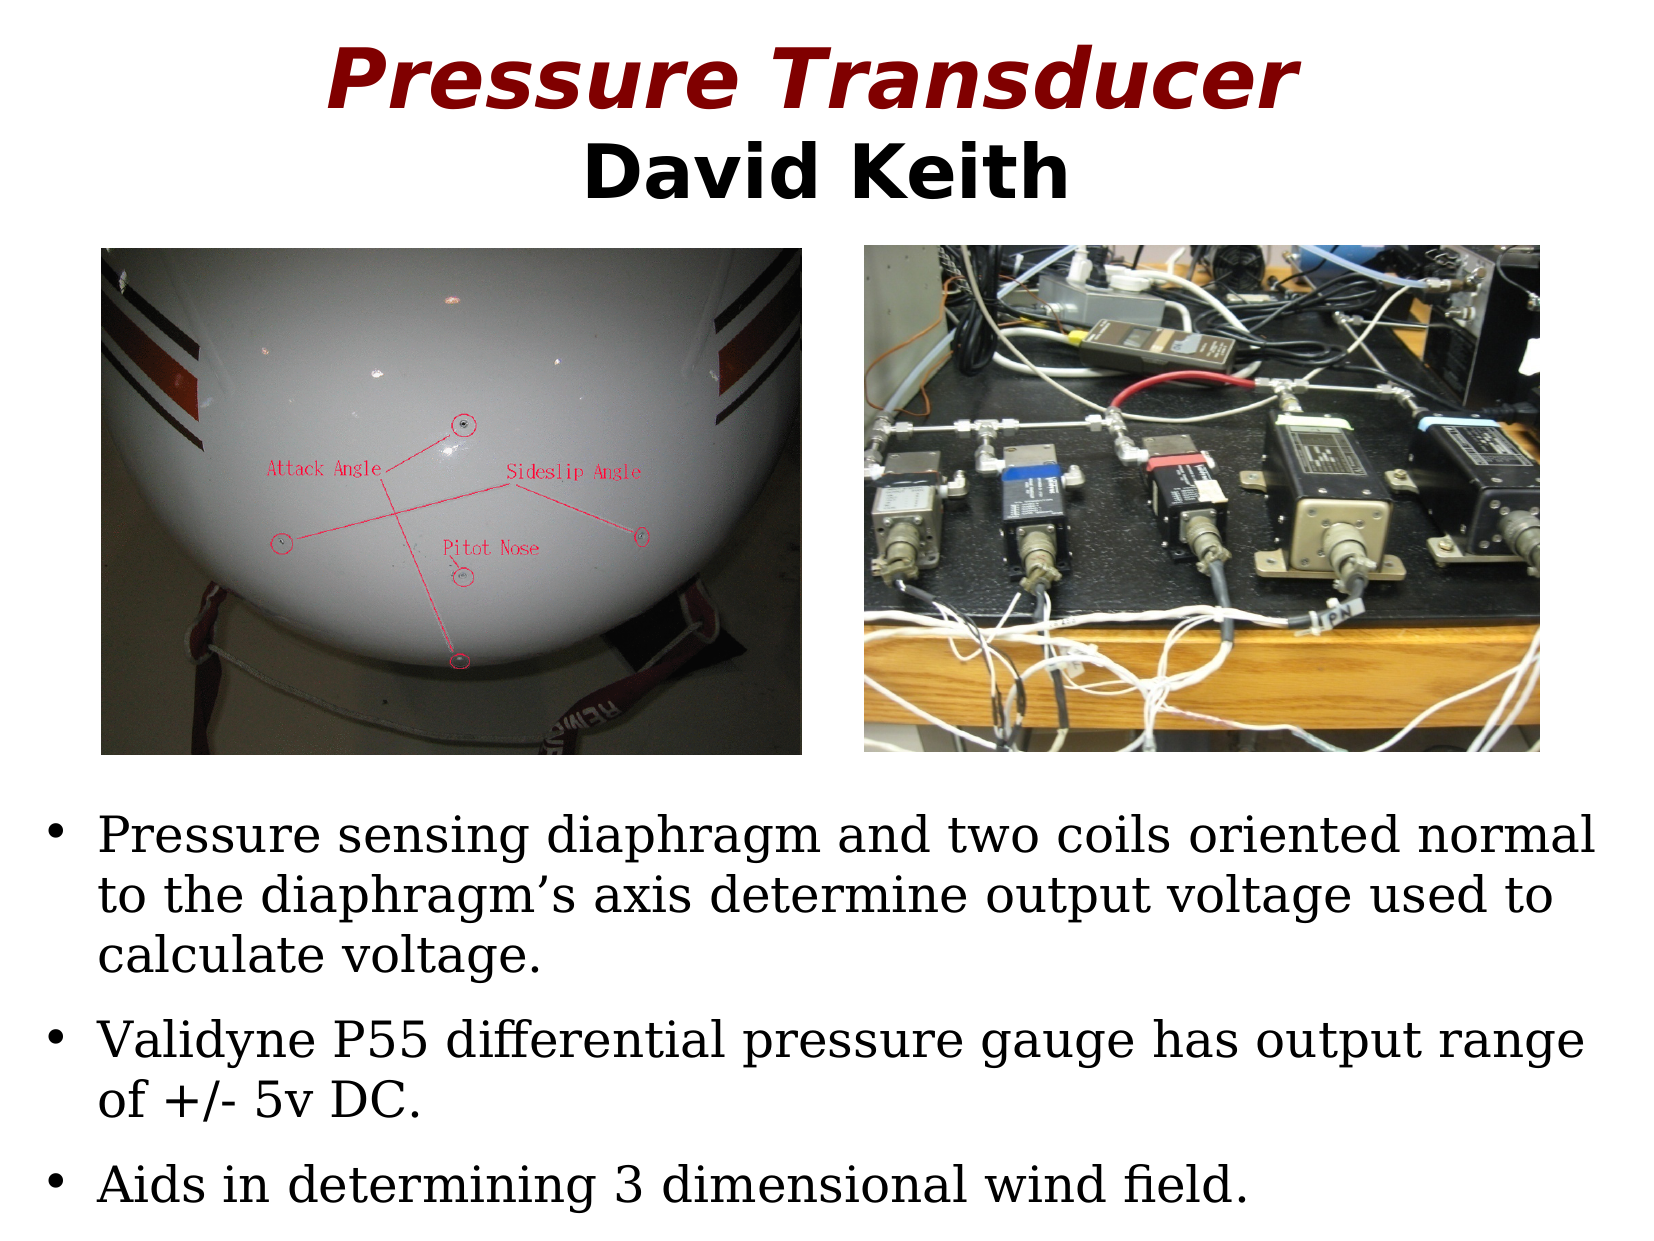

Pressure Transducer
David Keith
Pressure sensing diaphragm and two coils oriented normal to the diaphragm’s axis determine output voltage used to calculate voltage.
Validyne P55 differential pressure gauge has output range of +/- 5v DC.
Aids in determining 3 dimensional wind field.